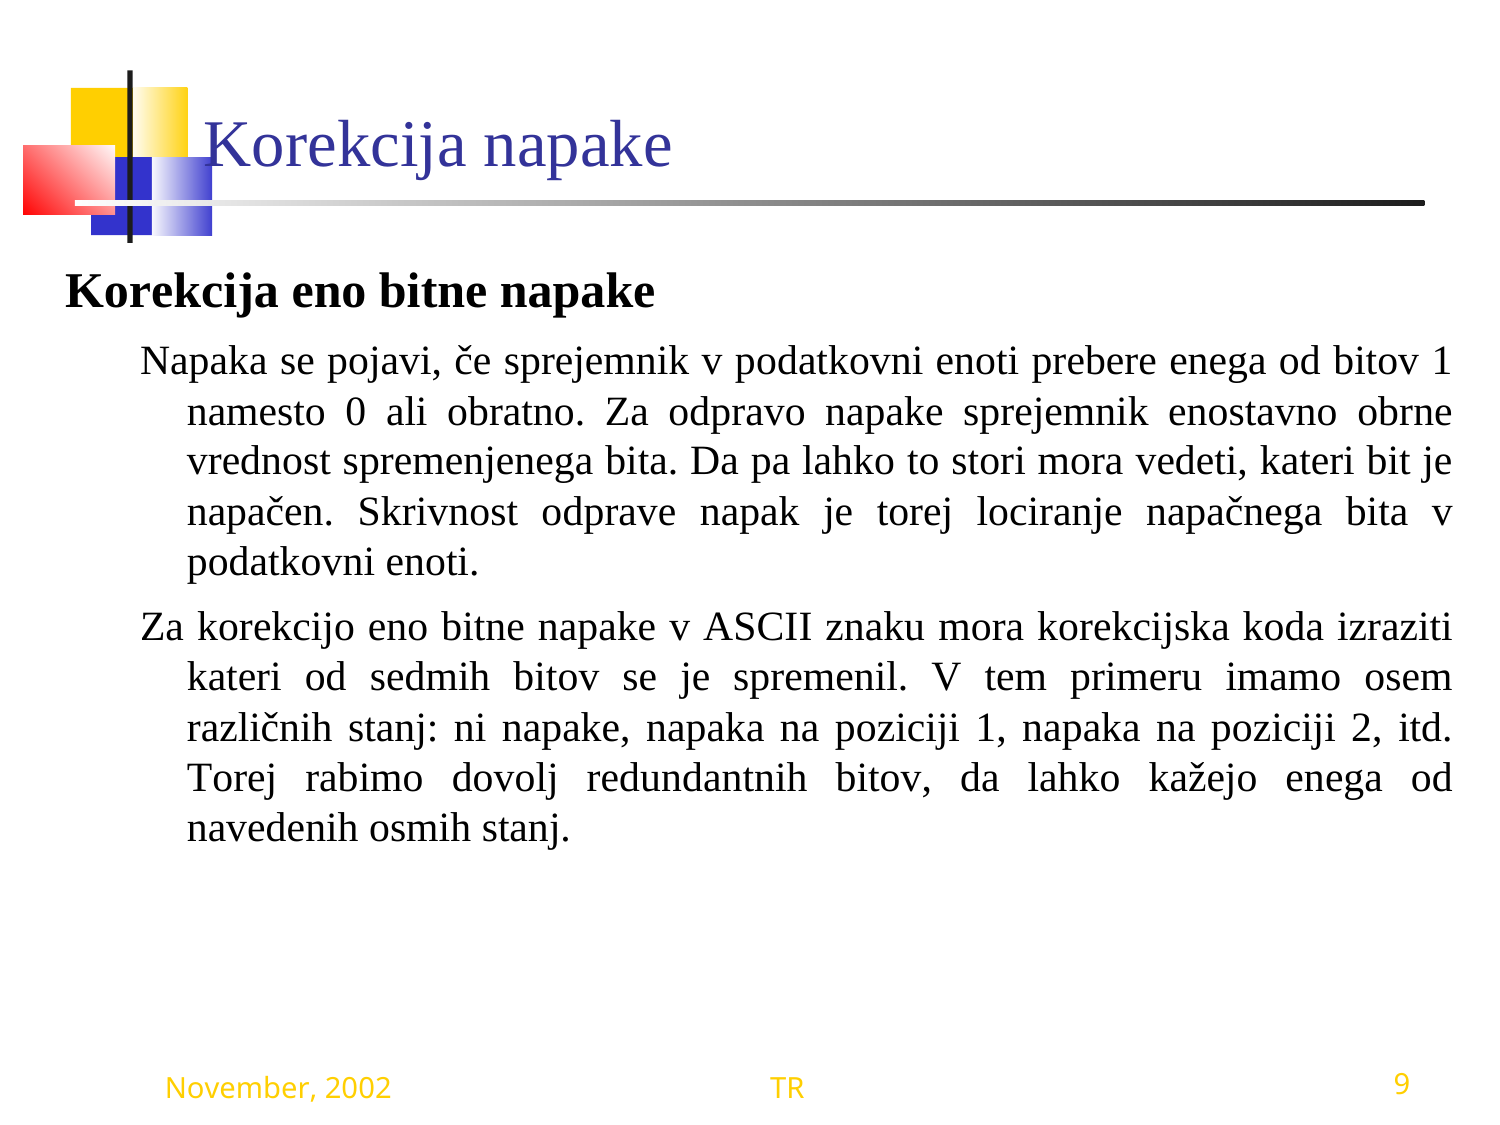

# Korekcija napake
Korekcija eno bitne napake
Napaka se pojavi, če sprejemnik v podatkovni enoti prebere enega od bitov 1 namesto 0 ali obratno. Za odpravo napake sprejemnik enostavno obrne vrednost spremenjenega bita. Da pa lahko to stori mora vedeti, kateri bit je napačen. Skrivnost odprave napak je torej lociranje napačnega bita v podatkovni enoti.
Za korekcijo eno bitne napake v ASCII znaku mora korekcijska koda izraziti kateri od sedmih bitov se je spremenil. V tem primeru imamo osem različnih stanj: ni napake, napaka na poziciji 1, napaka na poziciji 2, itd. Torej rabimo dovolj redundantnih bitov, da lahko kažejo enega od navedenih osmih stanj.
November, 2002
TR